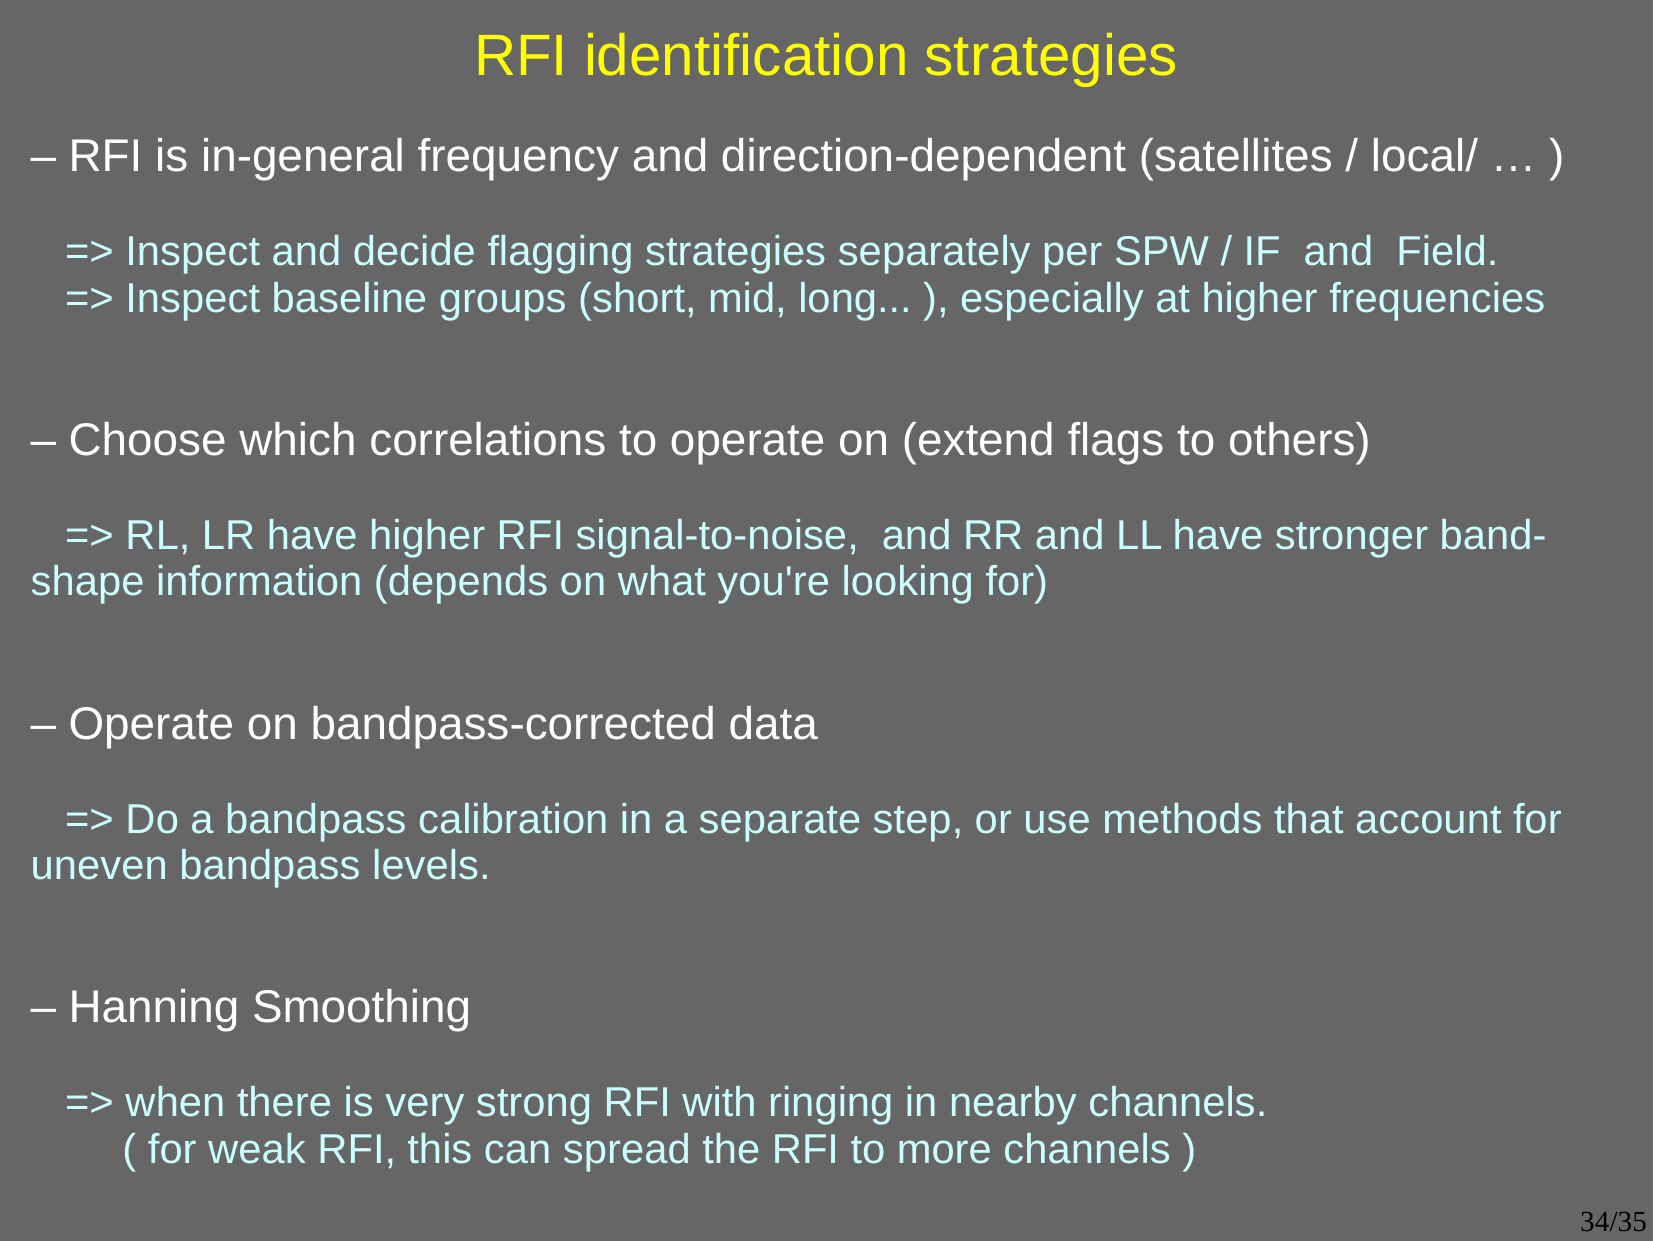

# RFI identification strategies
– RFI is in-general frequency and direction-dependent (satellites / local/ … )
 => Inspect and decide flagging strategies separately per SPW / IF and Field.
 => Inspect baseline groups (short, mid, long... ), especially at higher frequencies
– Choose which correlations to operate on (extend flags to others)
 => RL, LR have higher RFI signal-to-noise, and RR and LL have stronger band-shape information (depends on what you're looking for)
– Operate on bandpass-corrected data
 => Do a bandpass calibration in a separate step, or use methods that account for uneven bandpass levels.
– Hanning Smoothing
 => when there is very strong RFI with ringing in nearby channels.
 ( for weak RFI, this can spread the RFI to more channels )
34